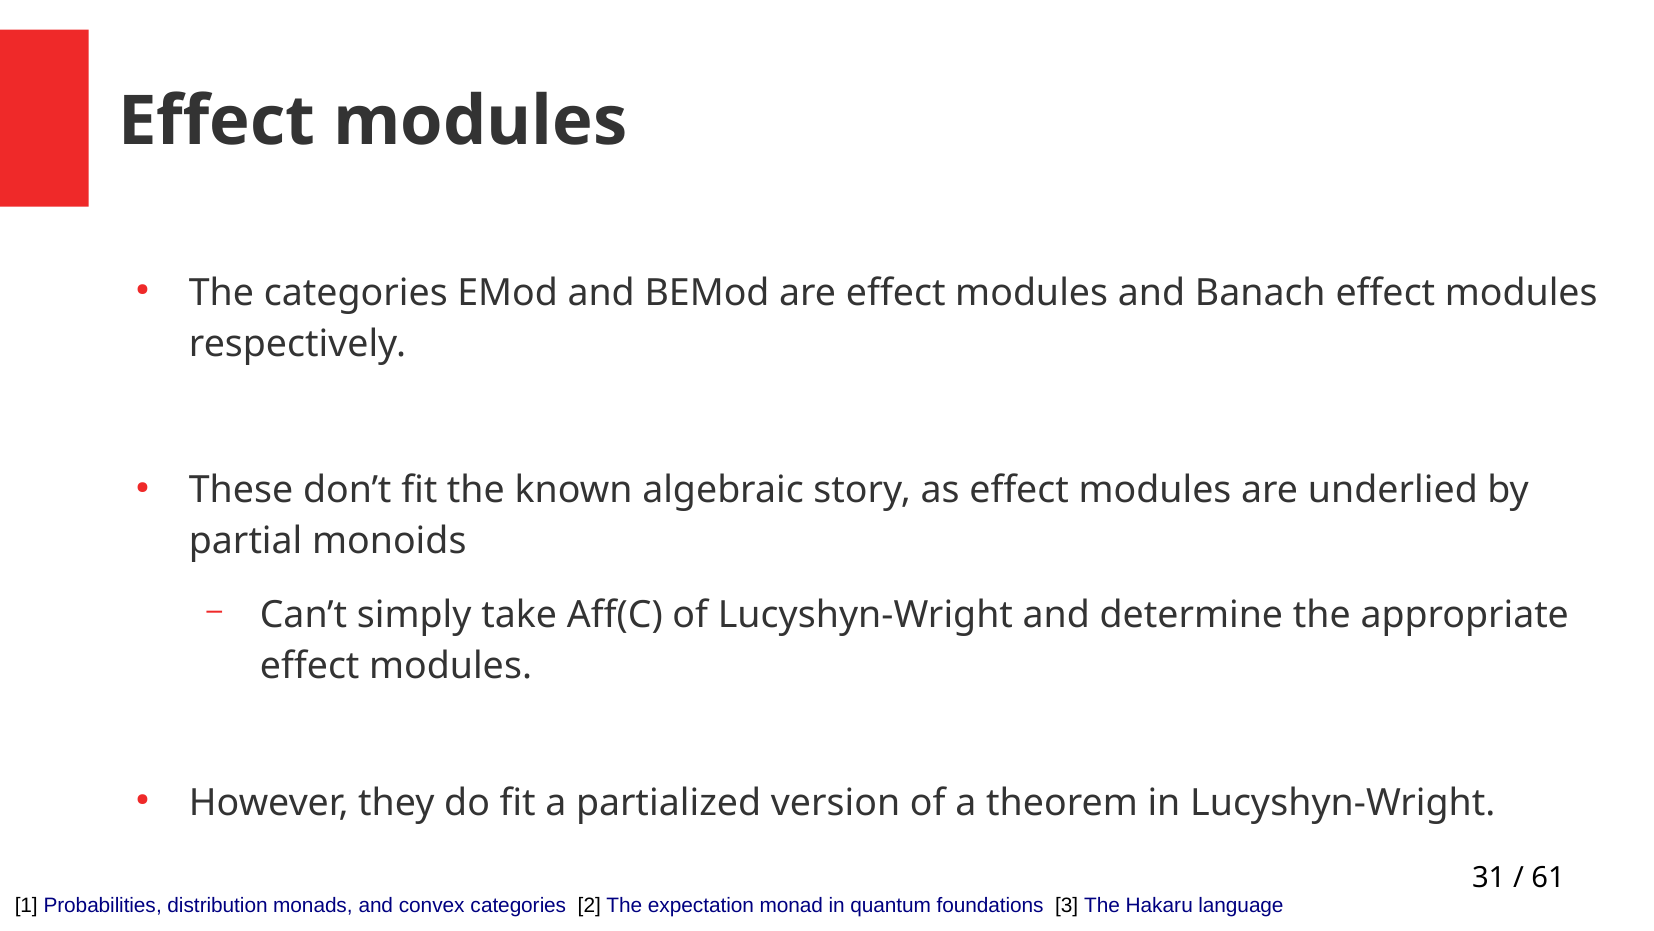

# Effect modules
The categories EMod and BEMod are effect modules and Banach effect modules respectively.
These don’t fit the known algebraic story, as effect modules are underlied by partial monoids
Can’t simply take Aff(C) of Lucyshyn-Wright and determine the appropriate effect modules.
However, they do fit a partialized version of a theorem in Lucyshyn-Wright.
31
[1] Probabilities, distribution monads, and convex categories [2] The expectation monad in quantum foundations [3] The Hakaru language